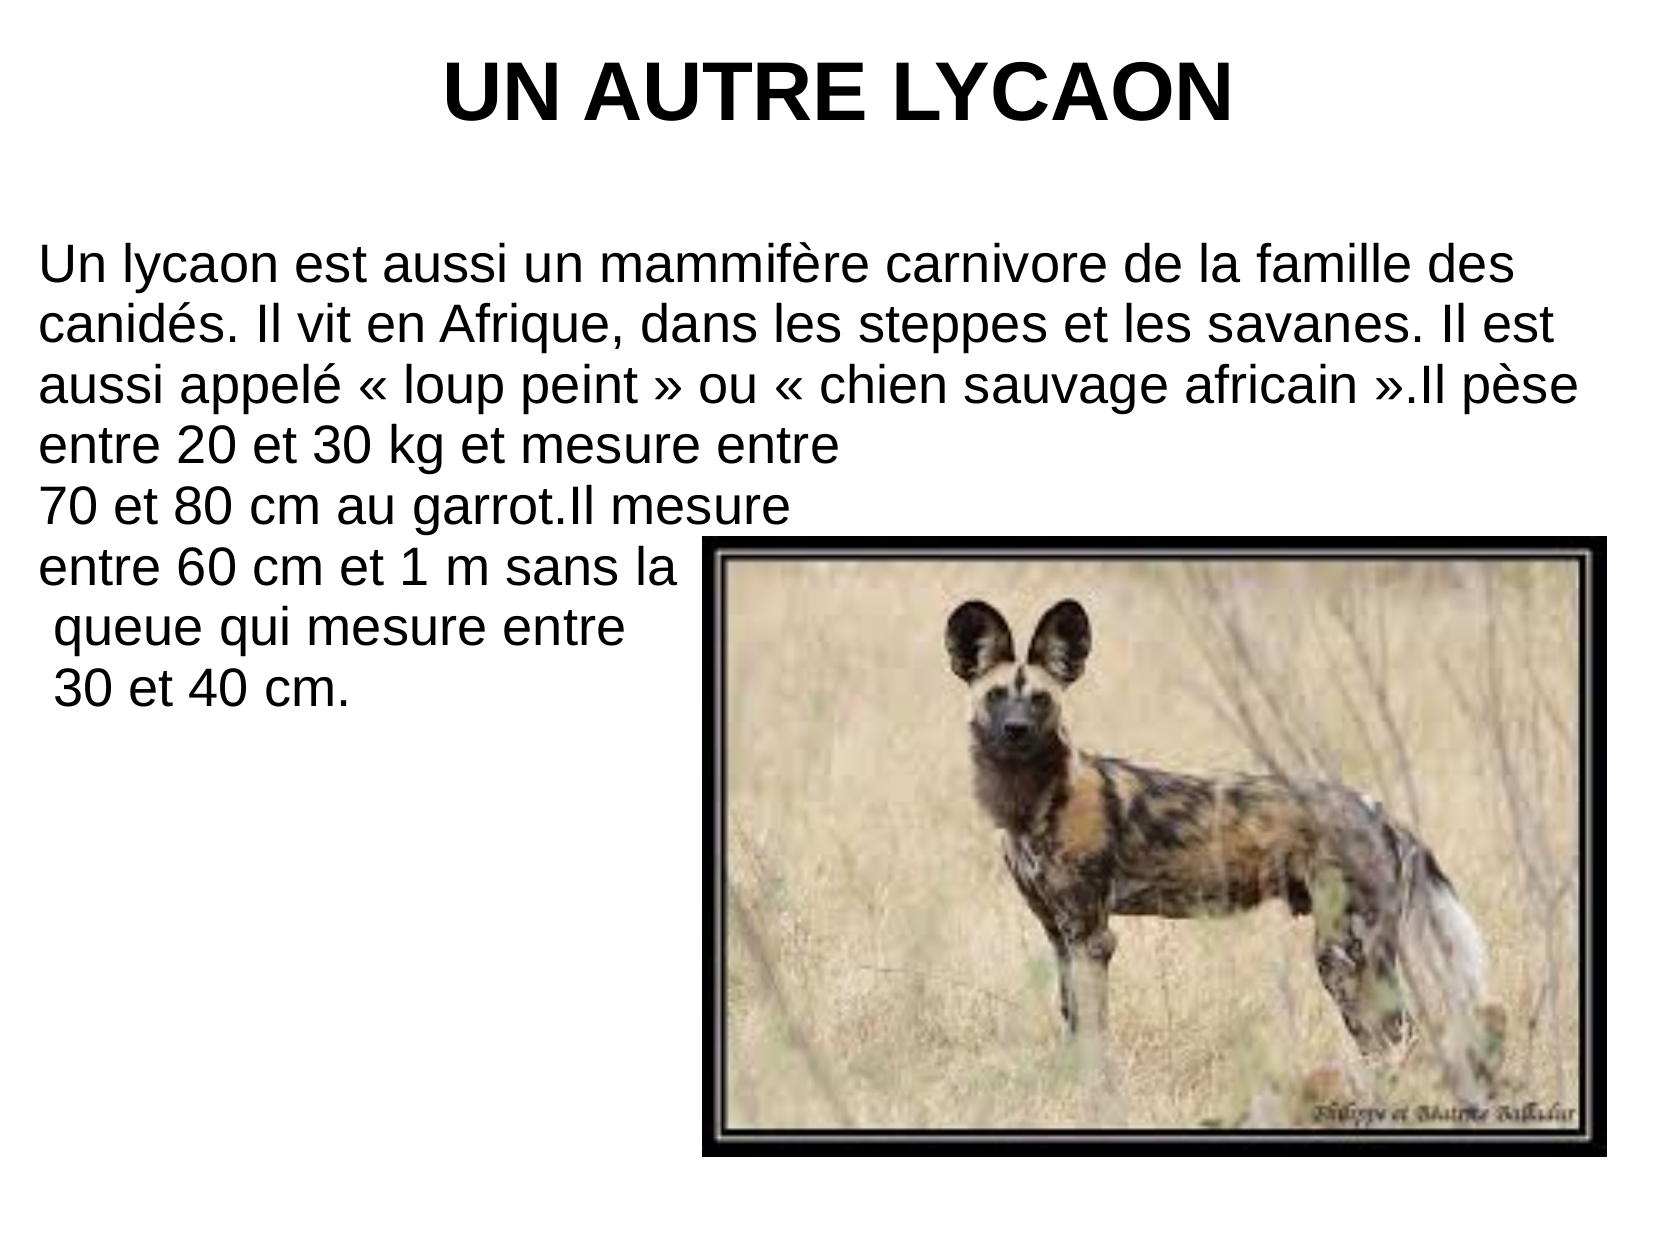

UN AUTRE LYCAON
Un lycaon est aussi un mammifère carnivore de la famille des canidés. Il vit en Afrique, dans les steppes et les savanes. Il est aussi appelé « loup peint » ou « chien sauvage africain ».Il pèse entre 20 et 30 kg et mesure entre
70 et 80 cm au garrot.Il mesure
entre 60 cm et 1 m sans la
 queue qui mesure entre
 30 et 40 cm.